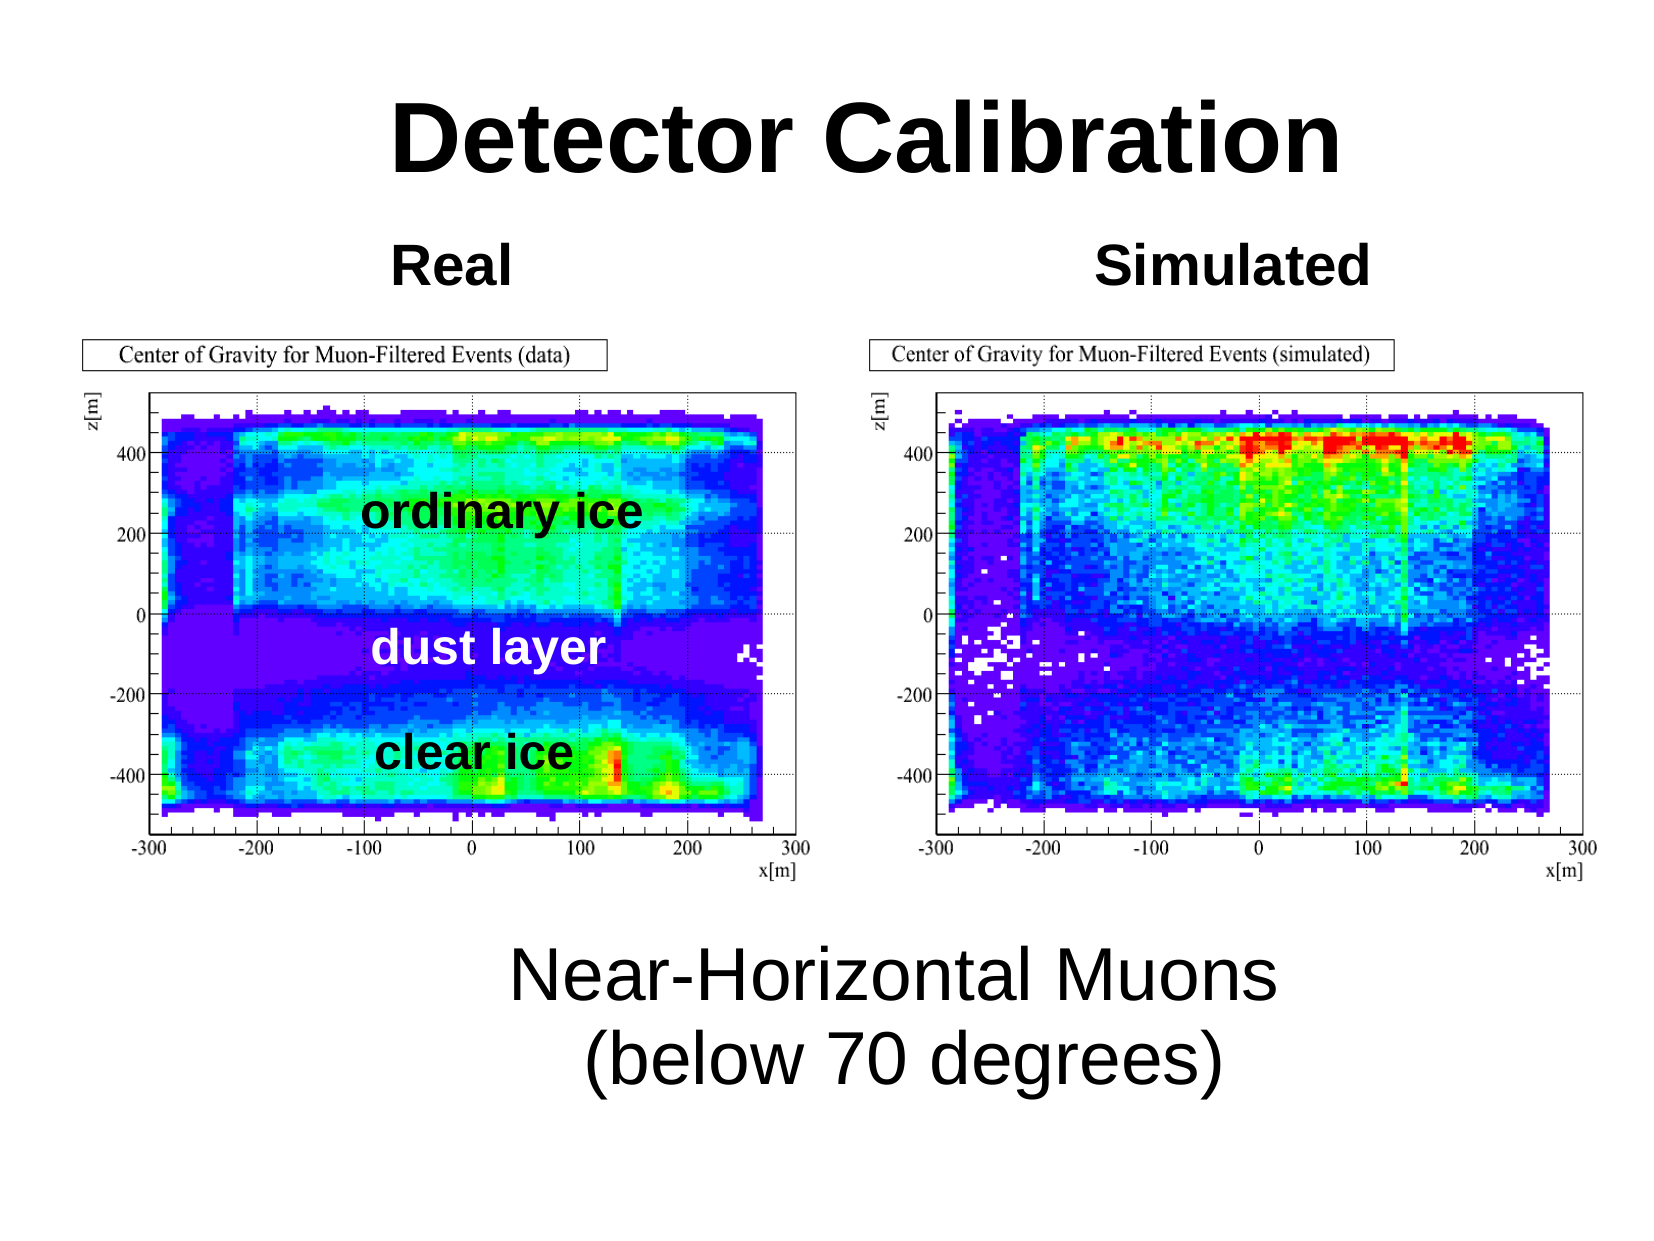

Detector Calibration
Real
Simulated
ordinary ice
dust layer
clear ice
Near-Horizontal Muons
(below 70 degrees)